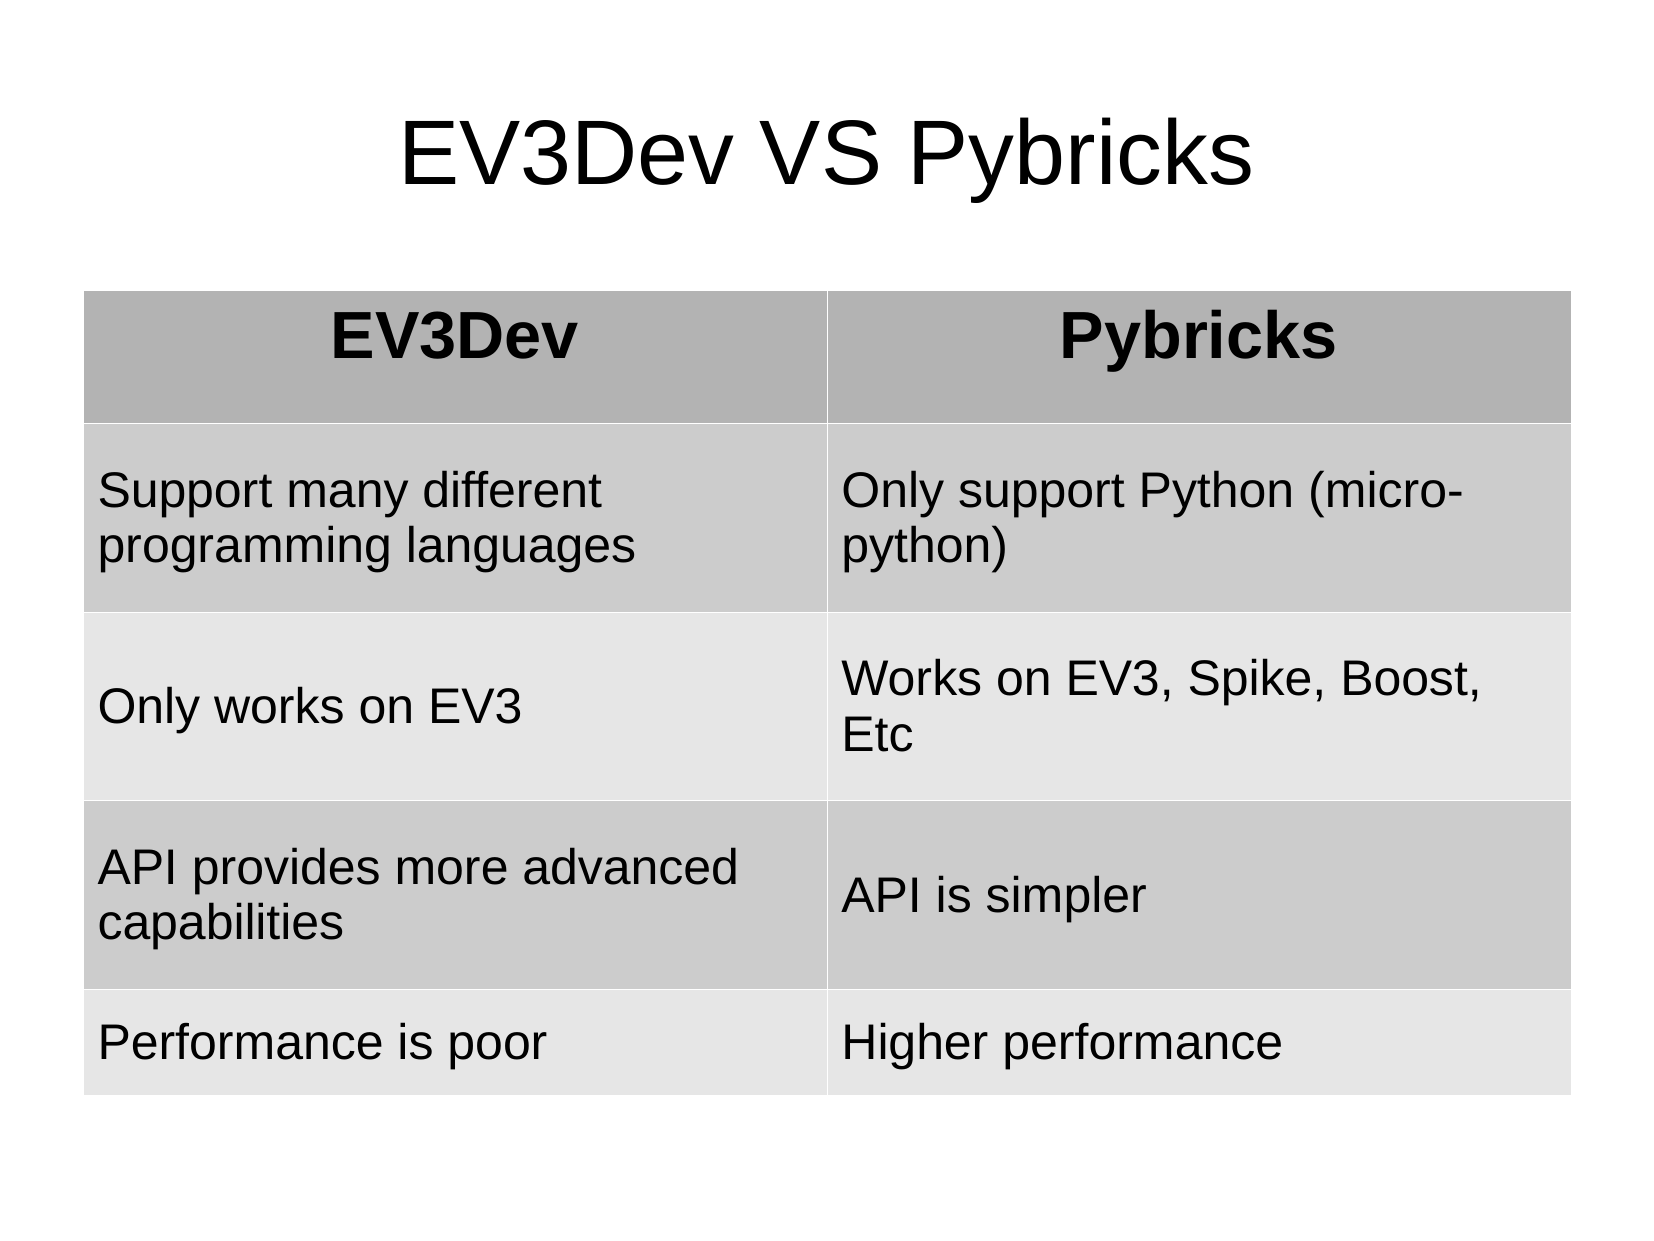

# EV3Dev VS Pybricks
| EV3Dev | Pybricks |
| --- | --- |
| Support many different programming languages | Only support Python (micro-python) |
| Only works on EV3 | Works on EV3, Spike, Boost, Etc |
| API provides more advanced capabilities | API is simpler |
| Performance is poor | Higher performance |